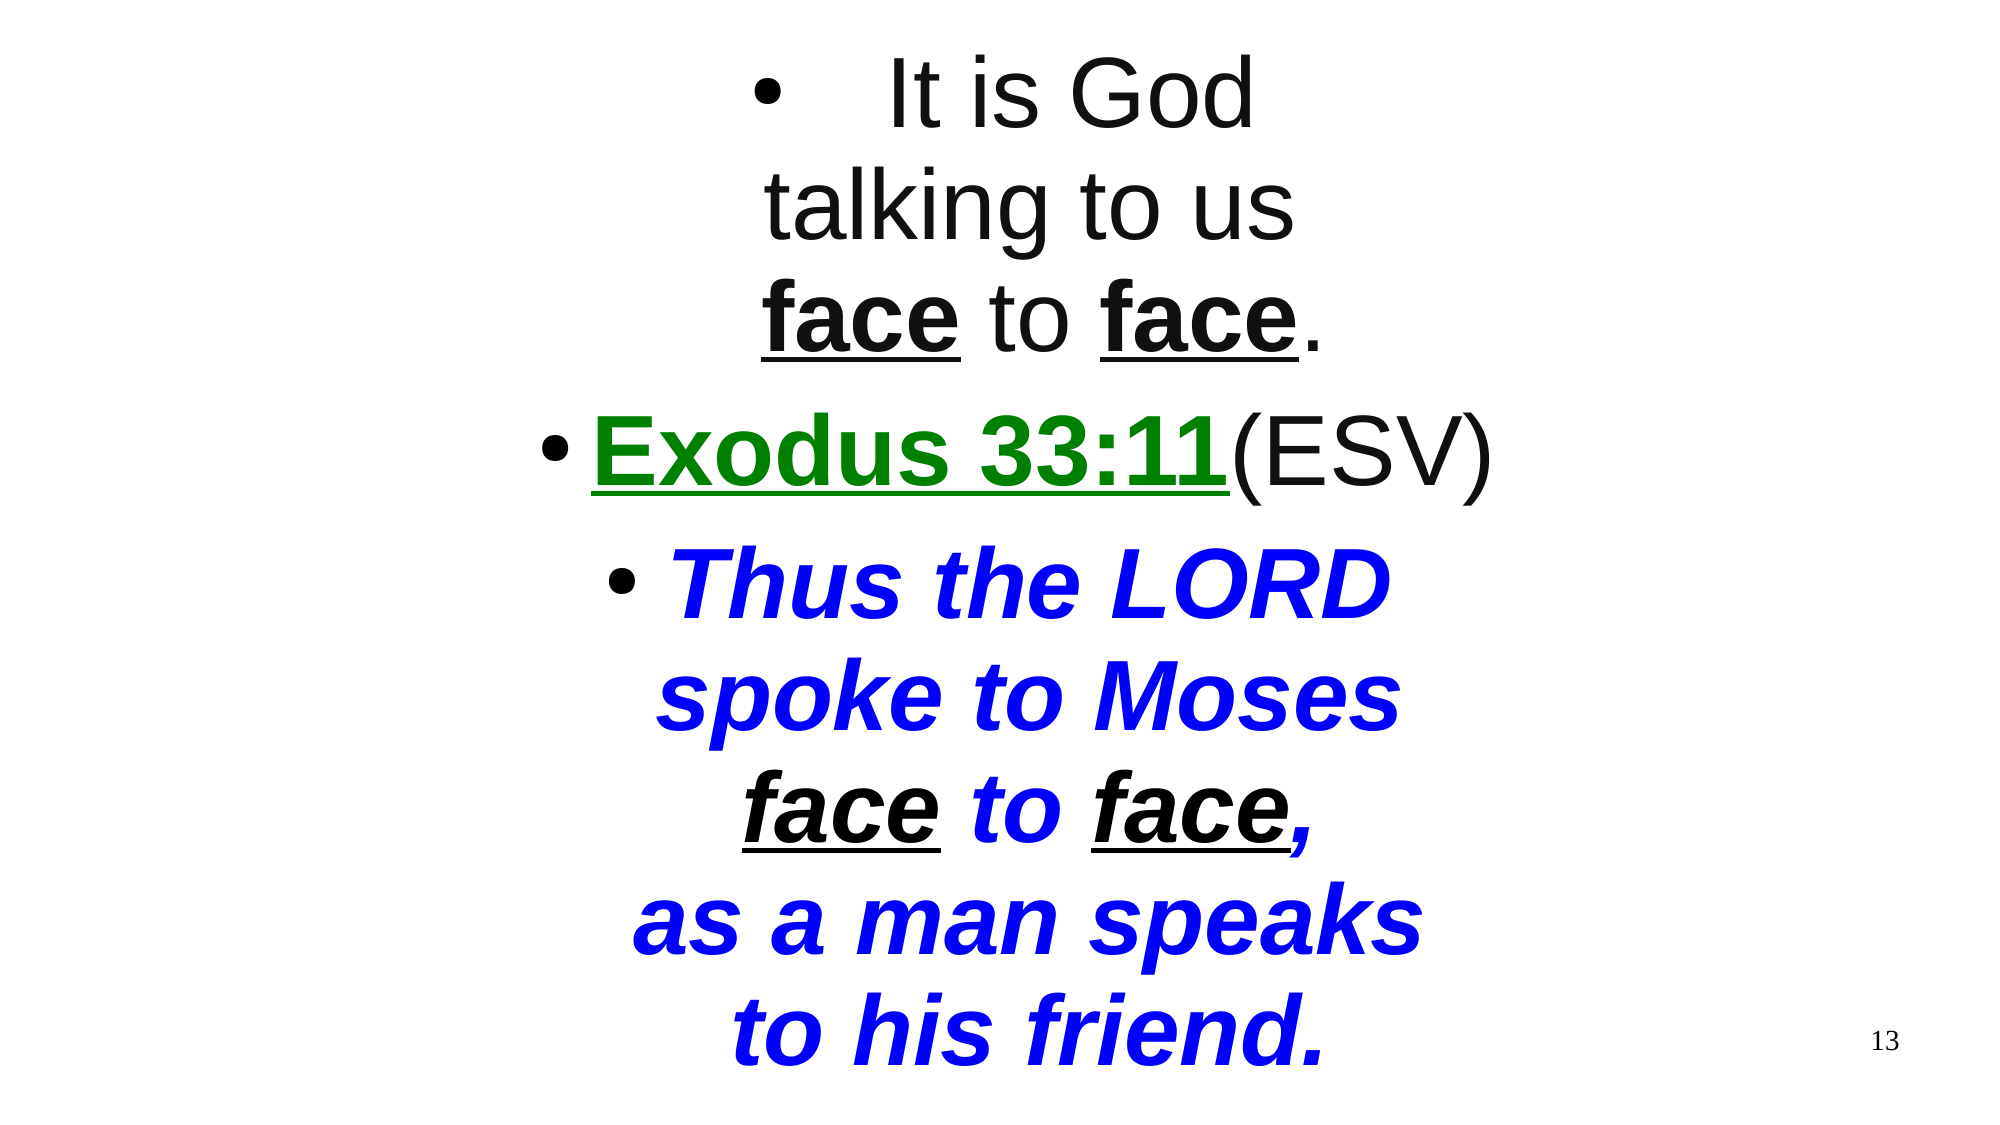

# It is God talking to us face to face.
Exodus 33:11(ESV)
Thus the LORD
spoke to Moses
face to face,
as a man speaks
to his friend.
13